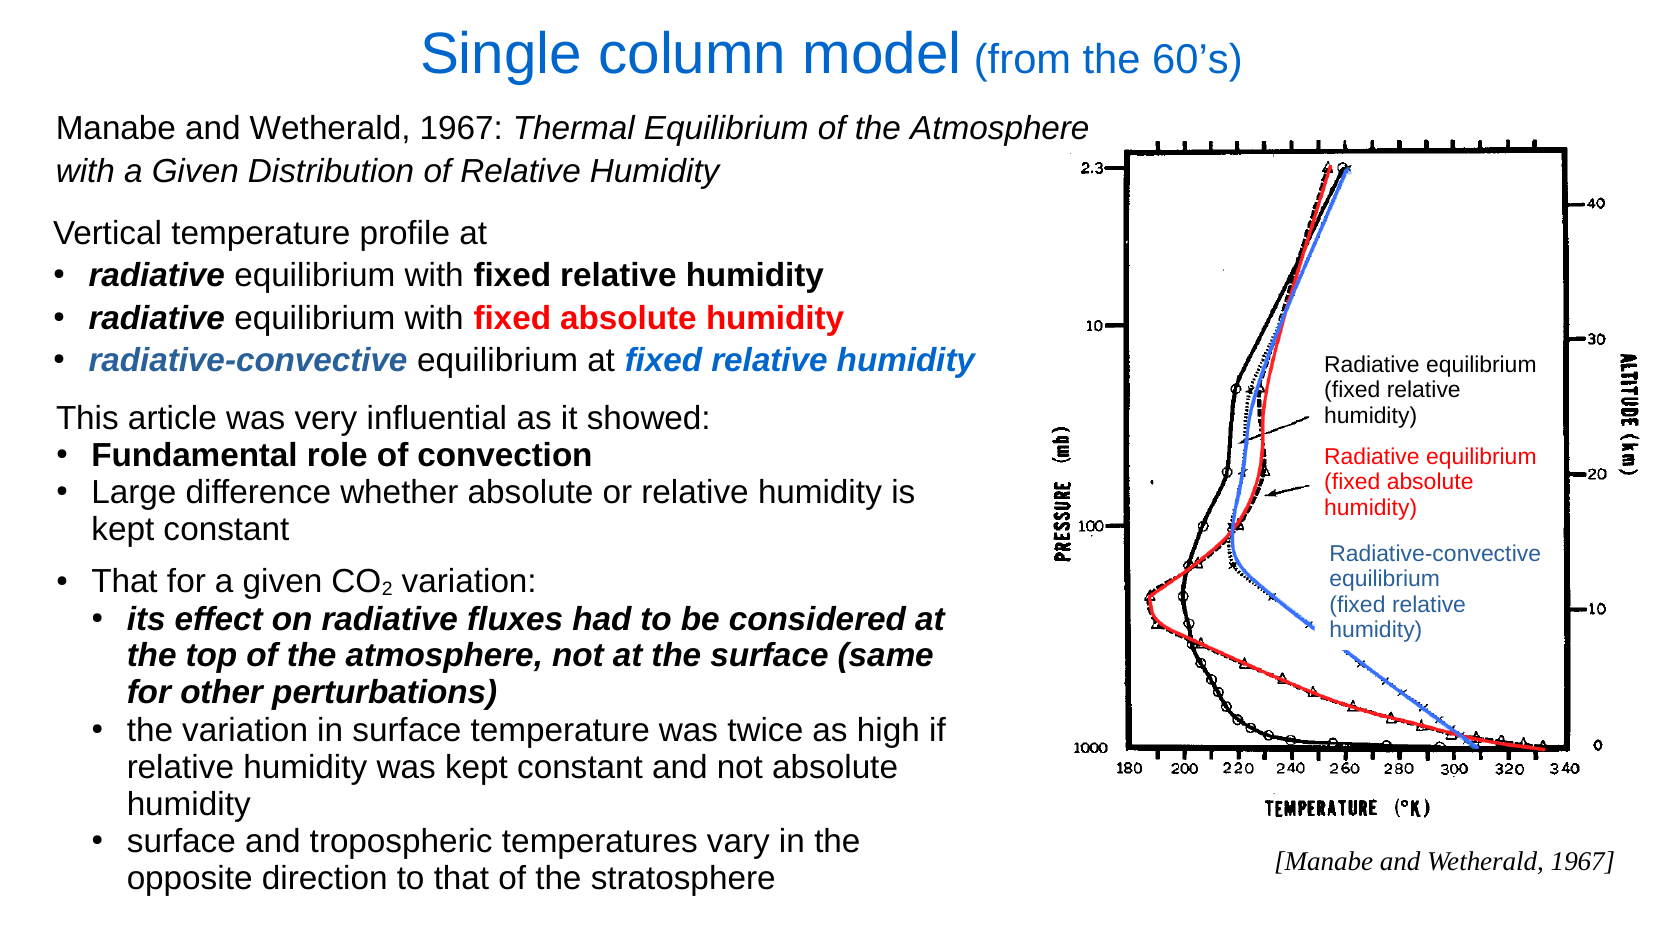

# Single column model (from the 60’s)
Manabe and Wetherald, 1967: Thermal Equilibrium of the Atmosphere with a Given Distribution of Relative Humidity
Radiative equilibrium
(fixed relative humidity)
Radiative equilibrium
(fixed absolute humidity)
Radiative-convective equilibrium
(fixed relative humidity)
Vertical temperature profile at
radiative equilibrium with fixed relative humidity
radiative equilibrium with fixed absolute humidity
radiative-convective equilibrium at fixed relative humidity
This article was very influential as it showed:
Fundamental role of convection
Large difference whether absolute or relative humidity is kept constant
That for a given CO2 variation:
its effect on radiative fluxes had to be considered at the top of the atmosphere, not at the surface (same for other perturbations)
the variation in surface temperature was twice as high if relative humidity was kept constant and not absolute humidity
surface and tropospheric temperatures vary in the opposite direction to that of the stratosphere
[Manabe and Wetherald, 1967]